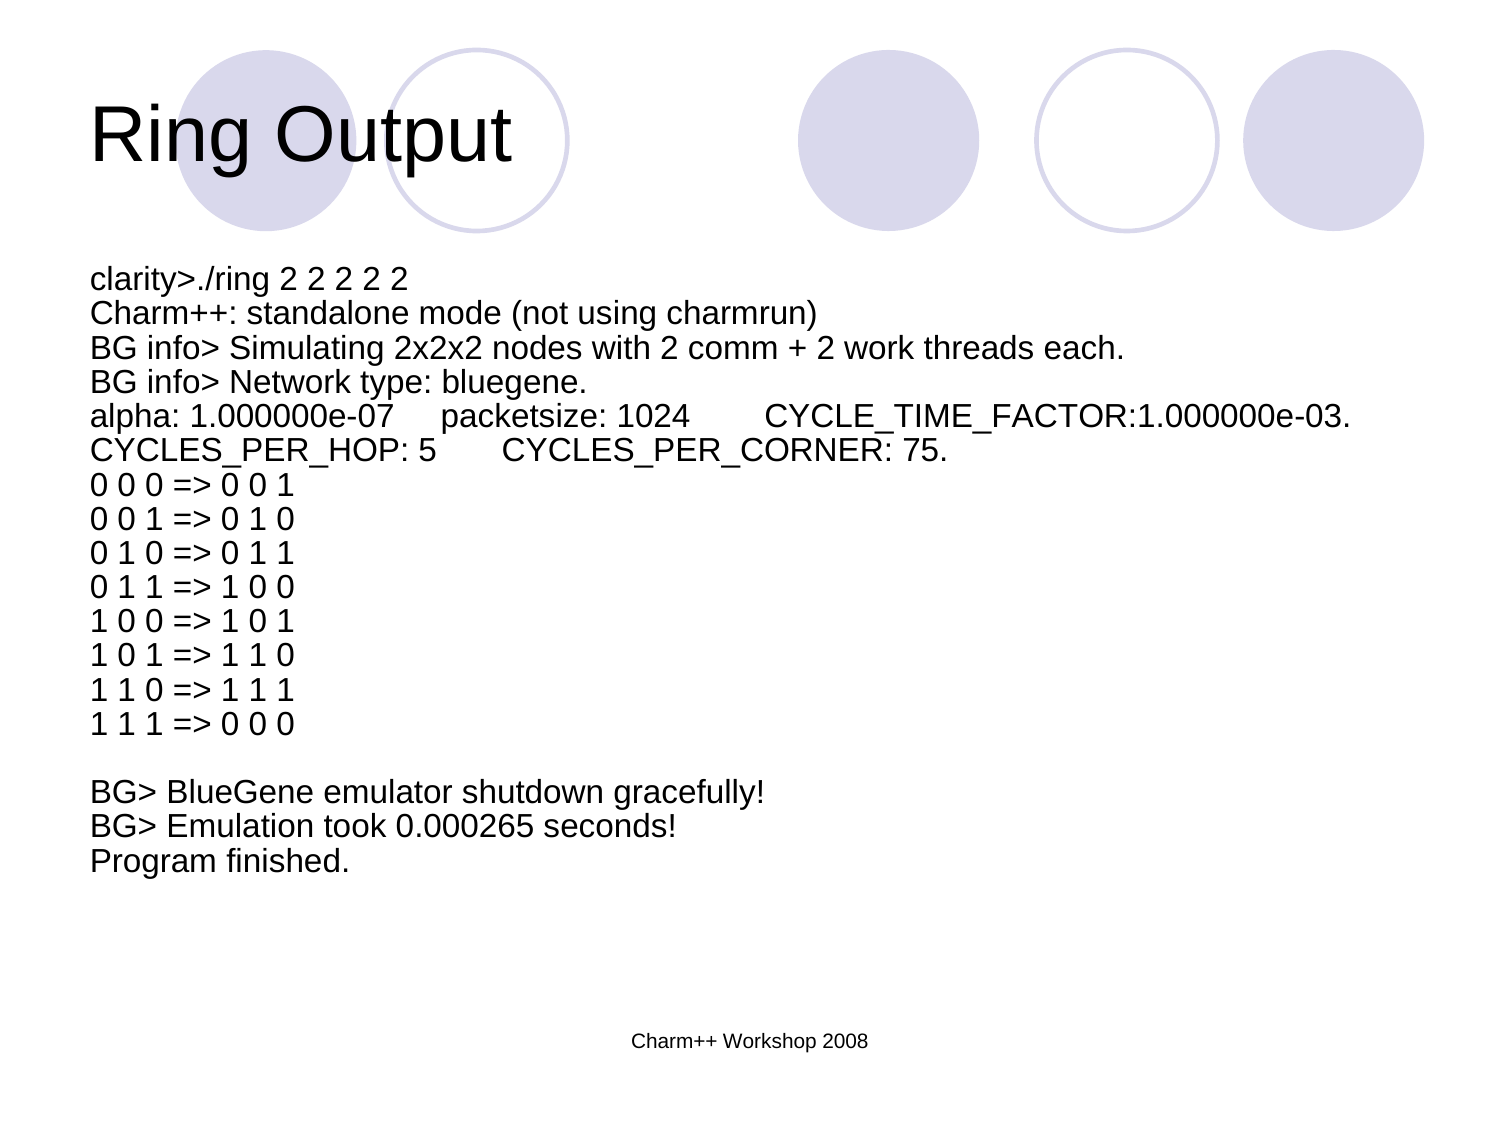

# Ring Output
clarity>./ring 2 2 2 2 2
Charm++: standalone mode (not using charmrun)
BG info> Simulating 2x2x2 nodes with 2 comm + 2 work threads each.
BG info> Network type: bluegene.
alpha: 1.000000e-07 packetsize: 1024 CYCLE_TIME_FACTOR:1.000000e-03.
CYCLES_PER_HOP: 5 CYCLES_PER_CORNER: 75.
0 0 0 => 0 0 1
0 0 1 => 0 1 0
0 1 0 => 0 1 1
0 1 1 => 1 0 0
1 0 0 => 1 0 1
1 0 1 => 1 1 0
1 1 0 => 1 1 1
1 1 1 => 0 0 0
BG> BlueGene emulator shutdown gracefully!
BG> Emulation took 0.000265 seconds!
Program finished.
Charm++ Workshop 2008